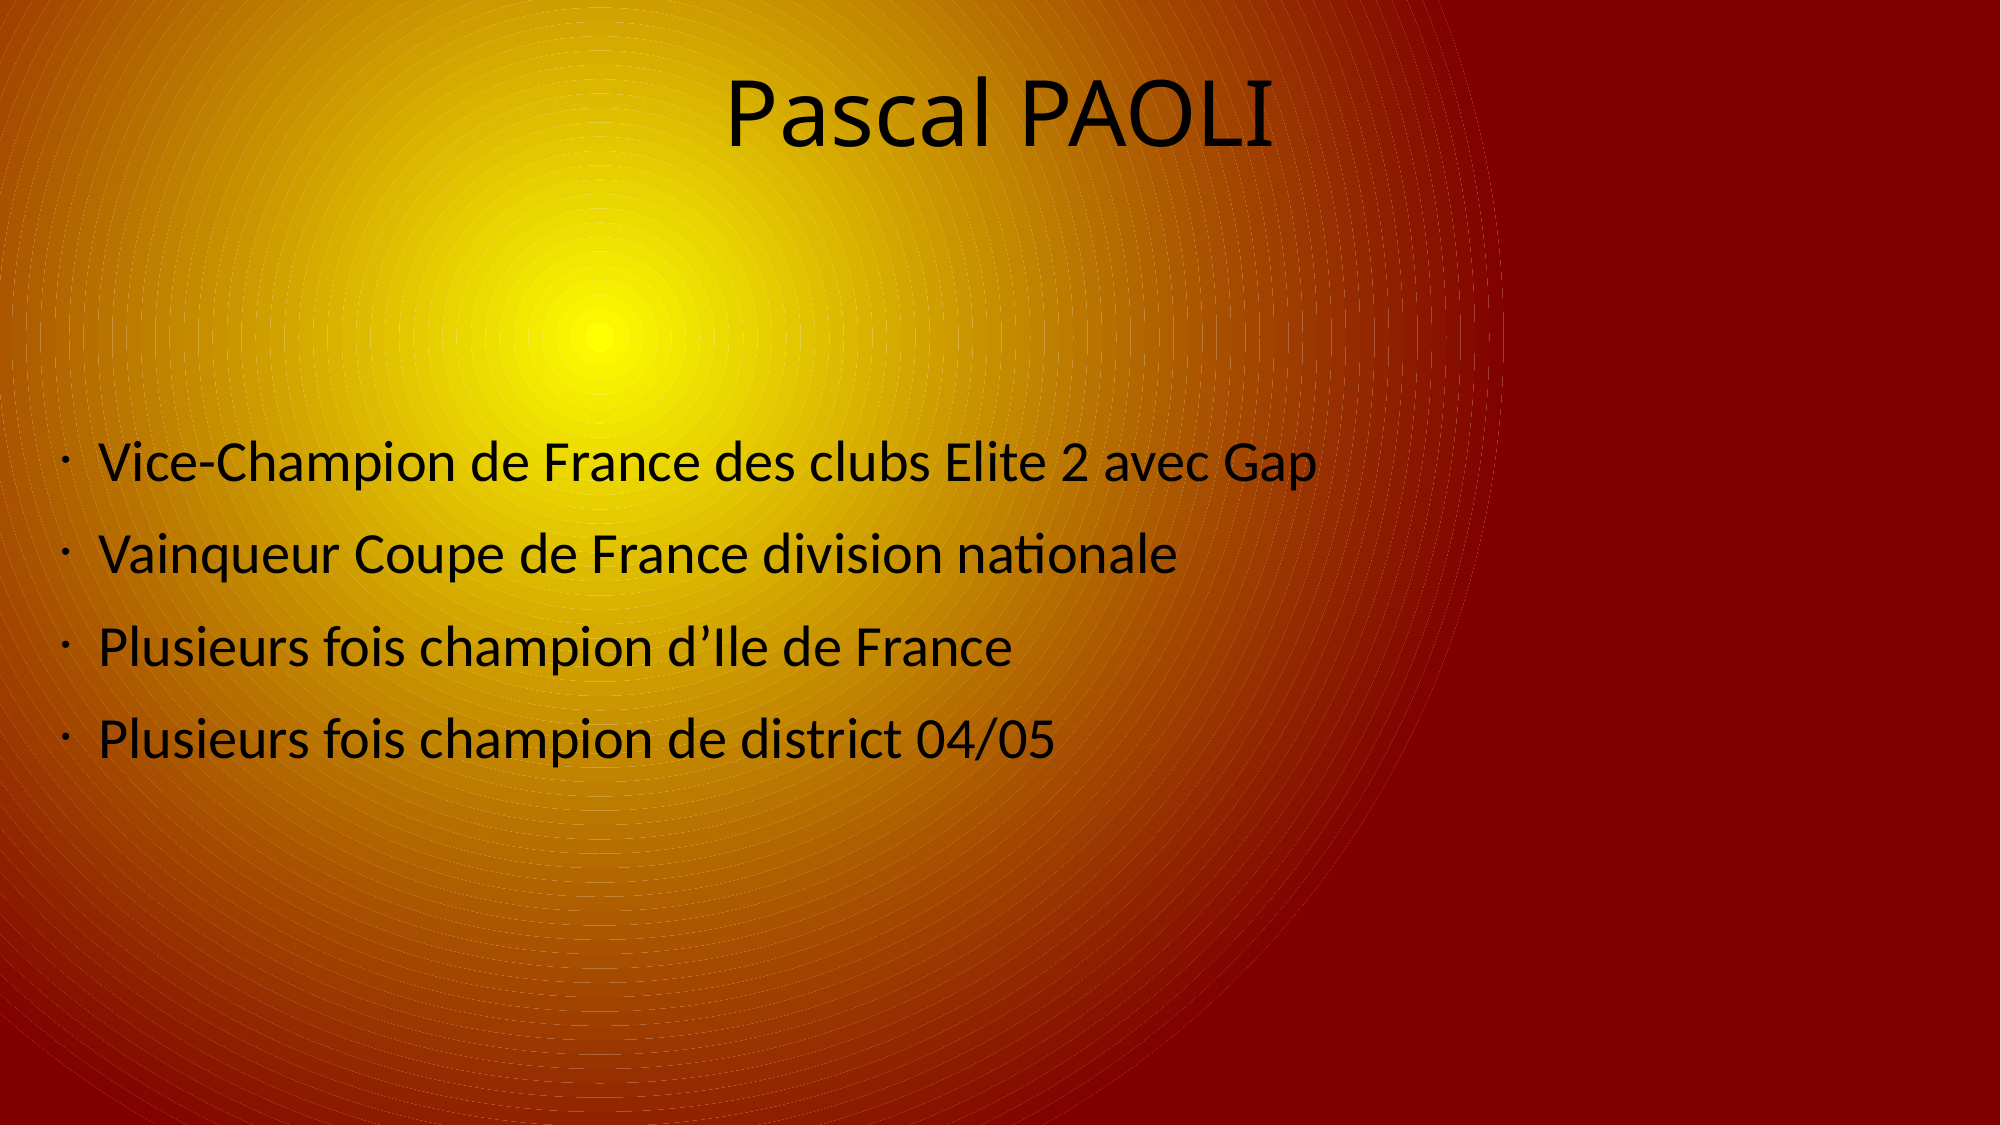

# Pascal PAOLI
Vice-Champion de France des clubs Elite 2 avec Gap
Vainqueur Coupe de France division nationale
Plusieurs fois champion d’Ile de France
Plusieurs fois champion de district 04/05